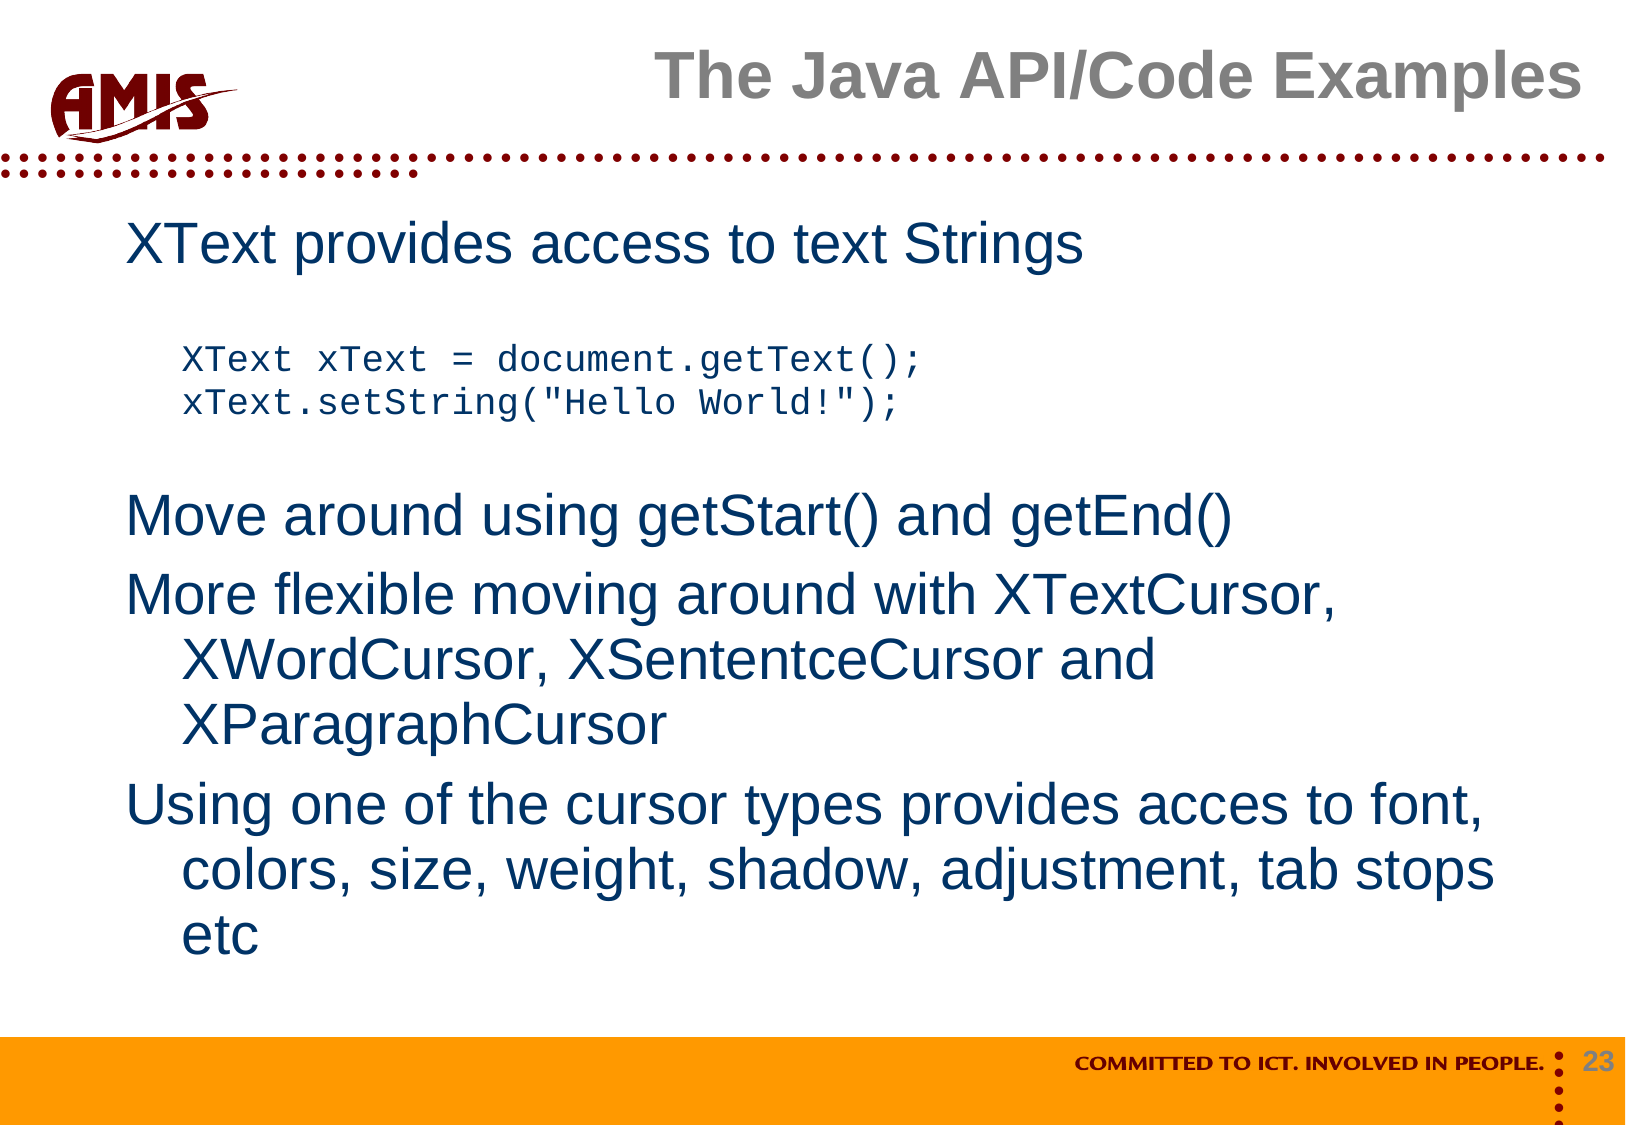

# The Java API/Code Examples
XText provides access to text Strings
XText xText = document.getText();
xText.setString("Hello World!");
Move around using getStart() and getEnd()
More flexible moving around with XTextCursor, XWordCursor, XSententceCursor and XParagraphCursor
Using one of the cursor types provides acces to font, colors, size, weight, shadow, adjustment, tab stops etc